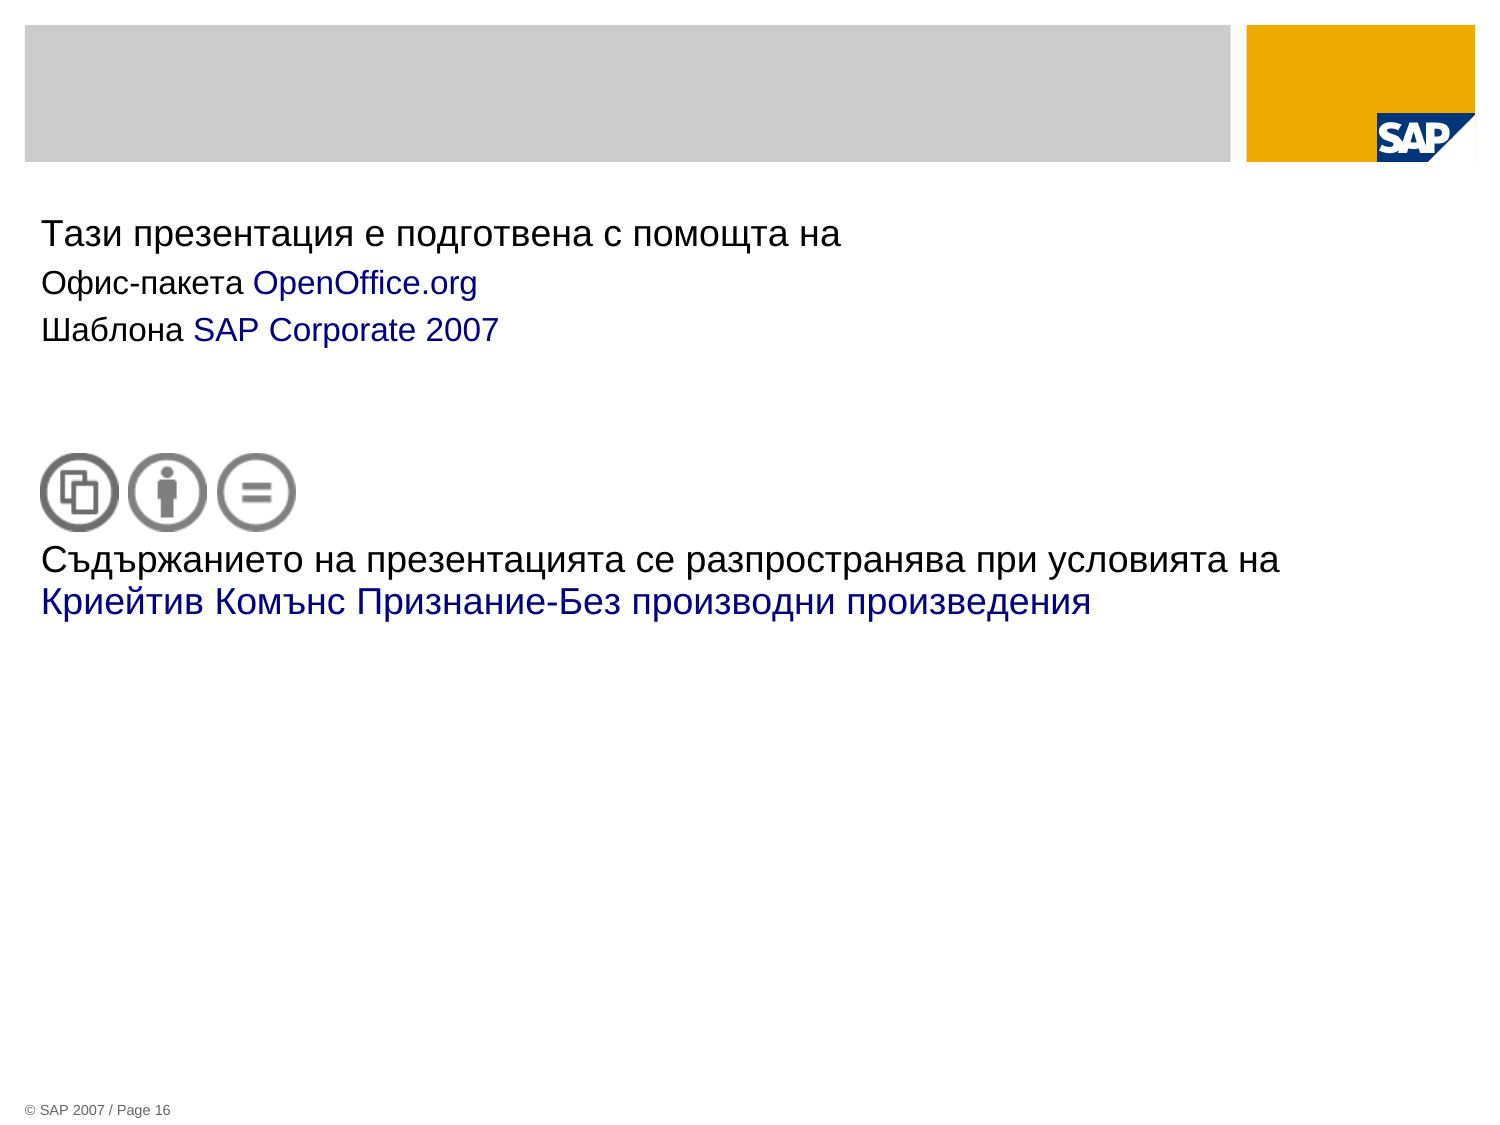

# Тази презентация е подготвена с помощта на
Офис-пакета OpenOffice.org
Шаблона SAP Corporate 2007
Съдържанието на презентацията се разпространява при условията на Криейтив Комънс Признание-Без производни произведения
16